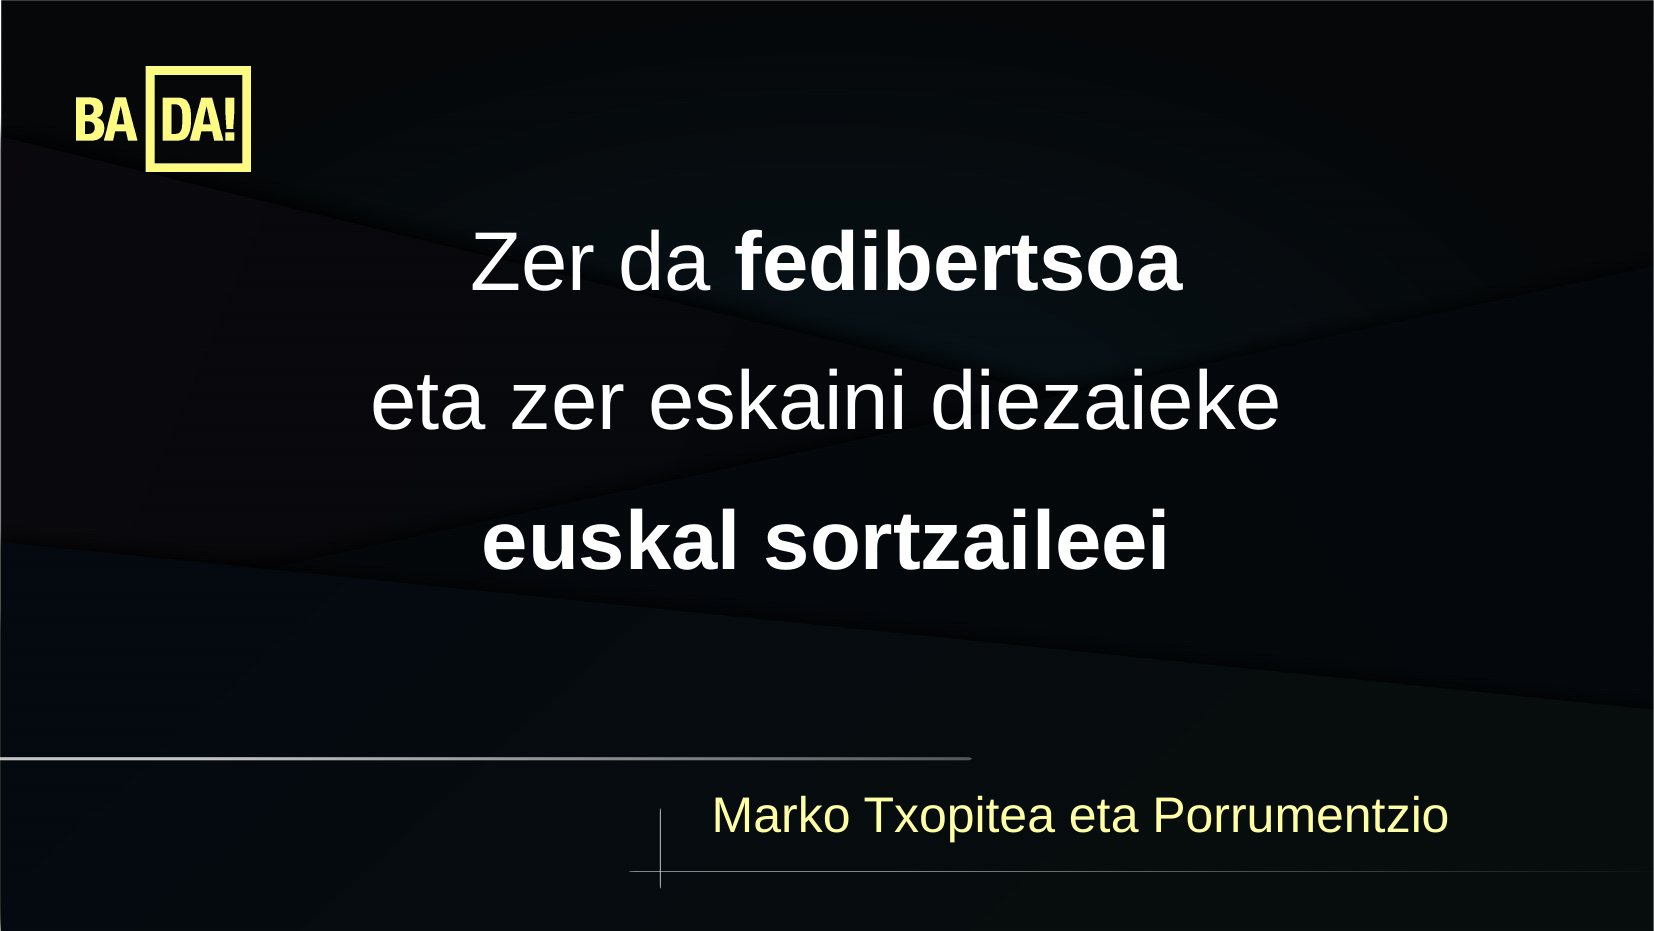

# Zer da fedibertsoa eta zer eskaini diezaieke euskal sortzaileei
Marko Txopitea eta Porrumentzio